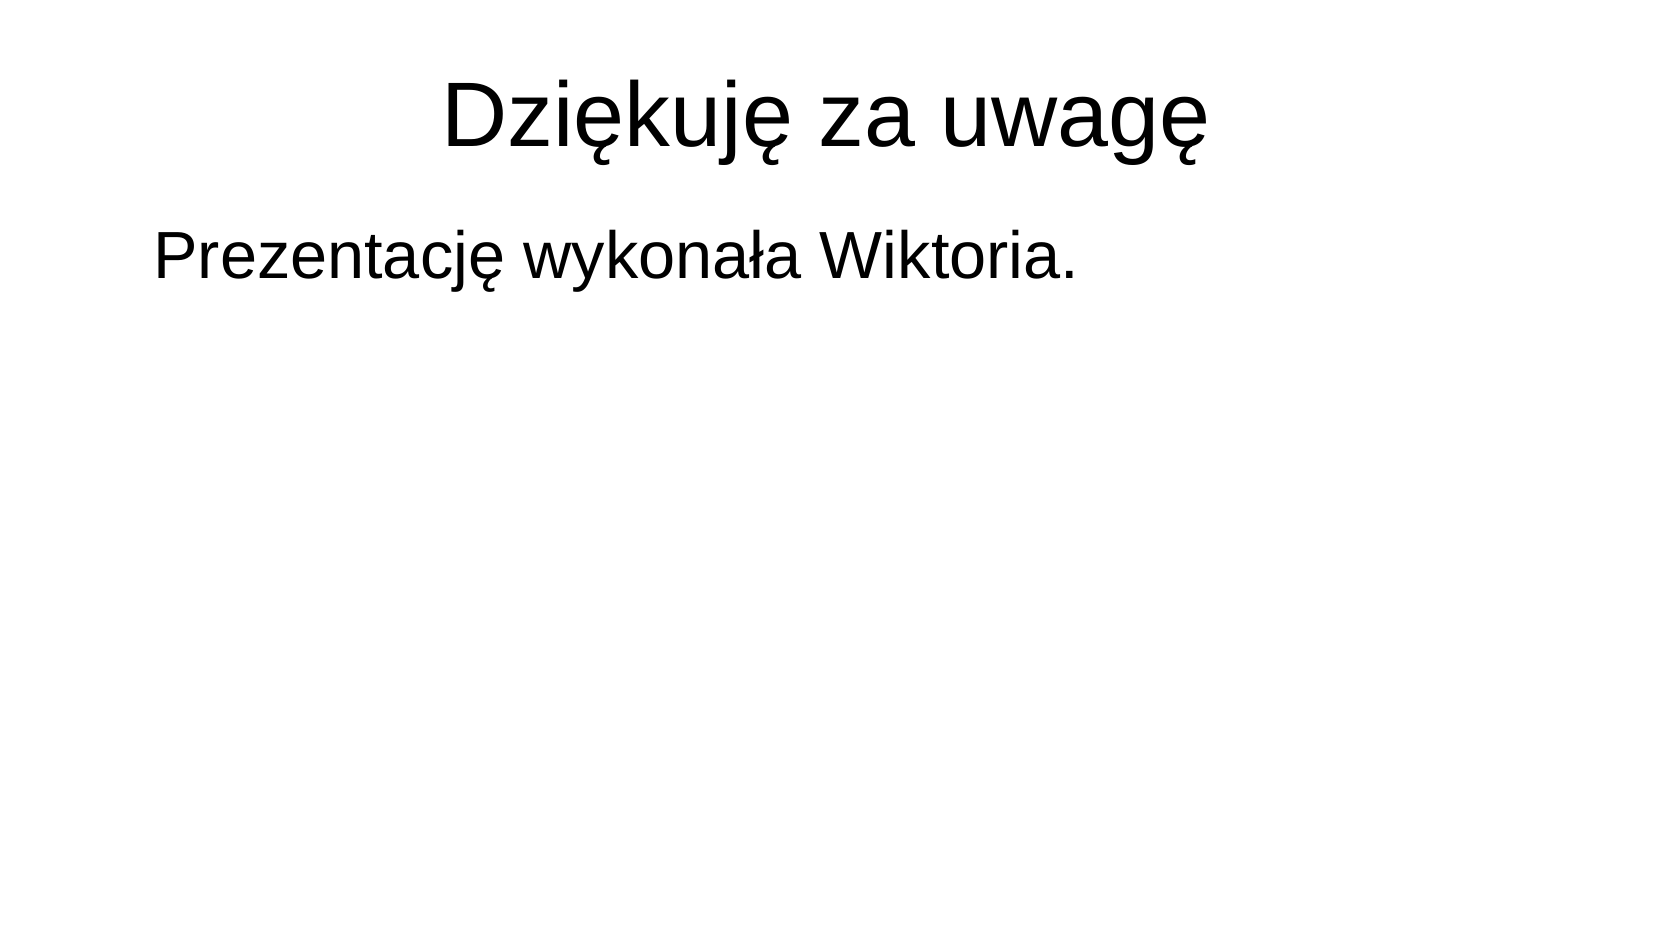

# Dziękuję za uwagę
Prezentację wykonała Wiktoria.